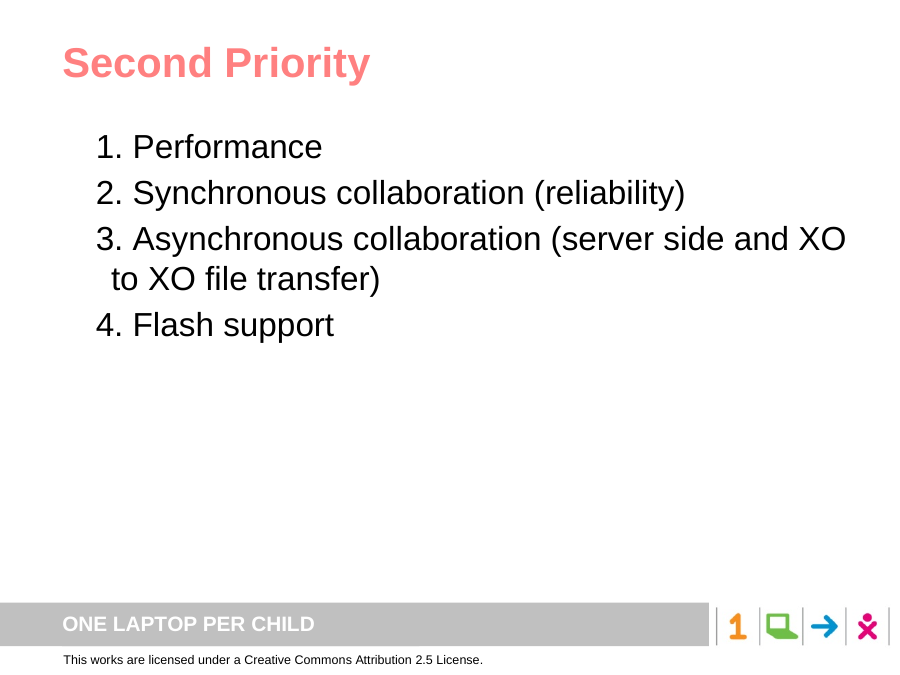

Second Priority
 1. Performance
 2. Synchronous collaboration (reliability)‏
 3. Asynchronous collaboration (server side and XO to XO file transfer)‏
 4. Flash support